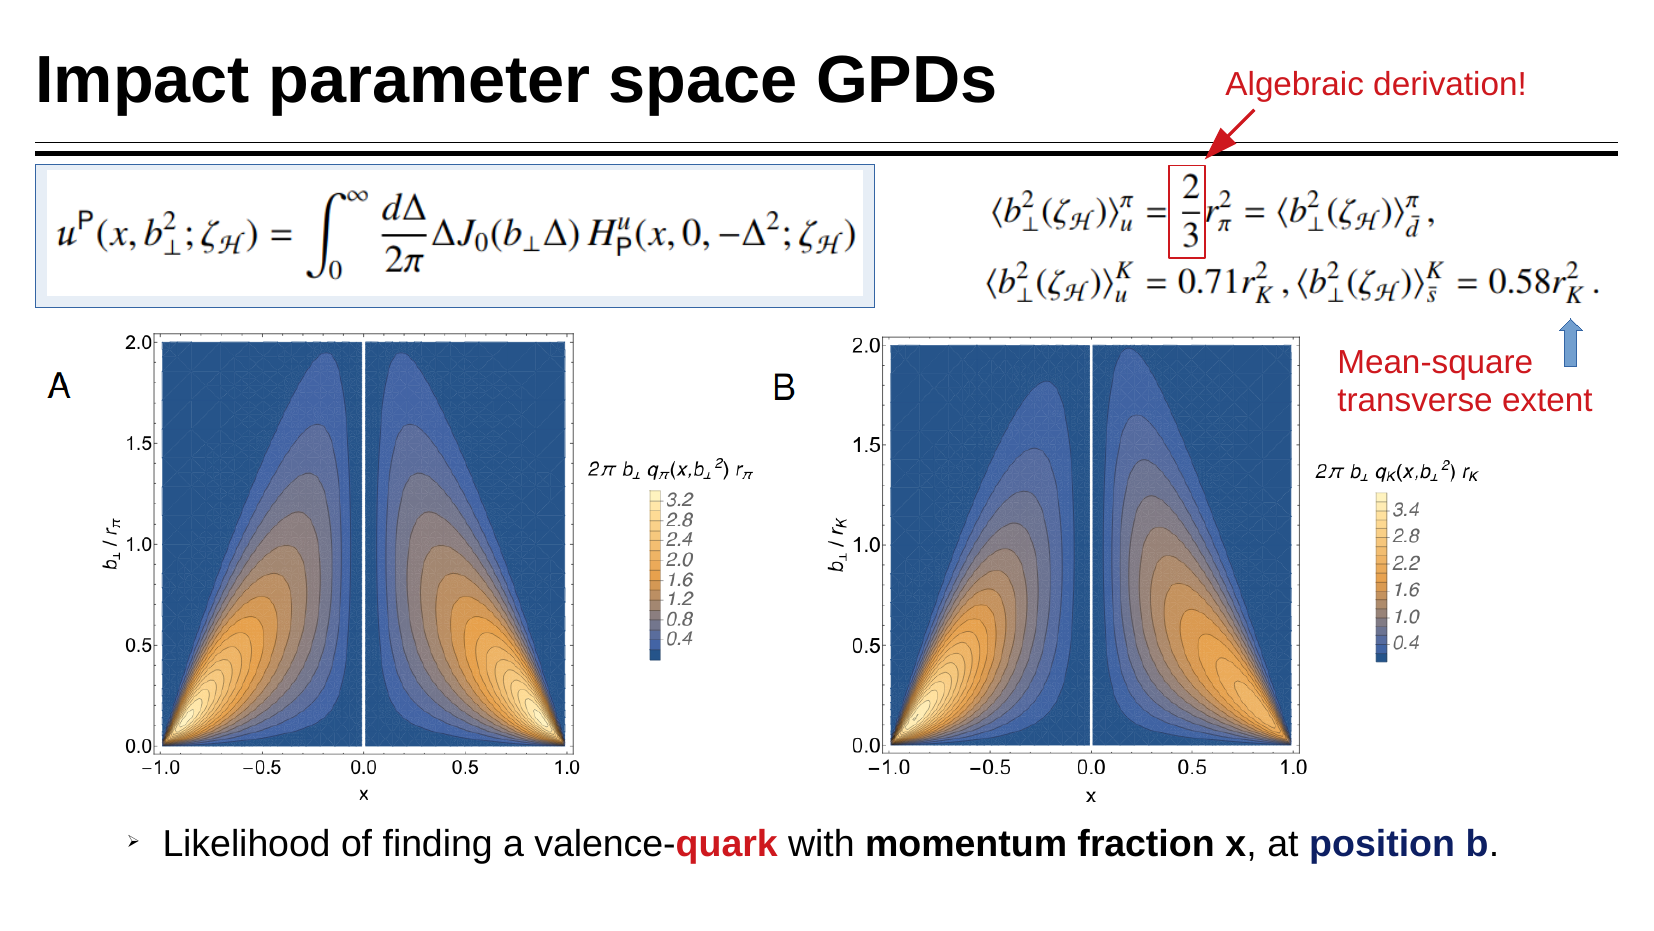

# Impact parameter space GPDs
Algebraic derivation!
Mean-square
transverse extent
Likelihood of finding a valence-quark with momentum fraction x, at position b.